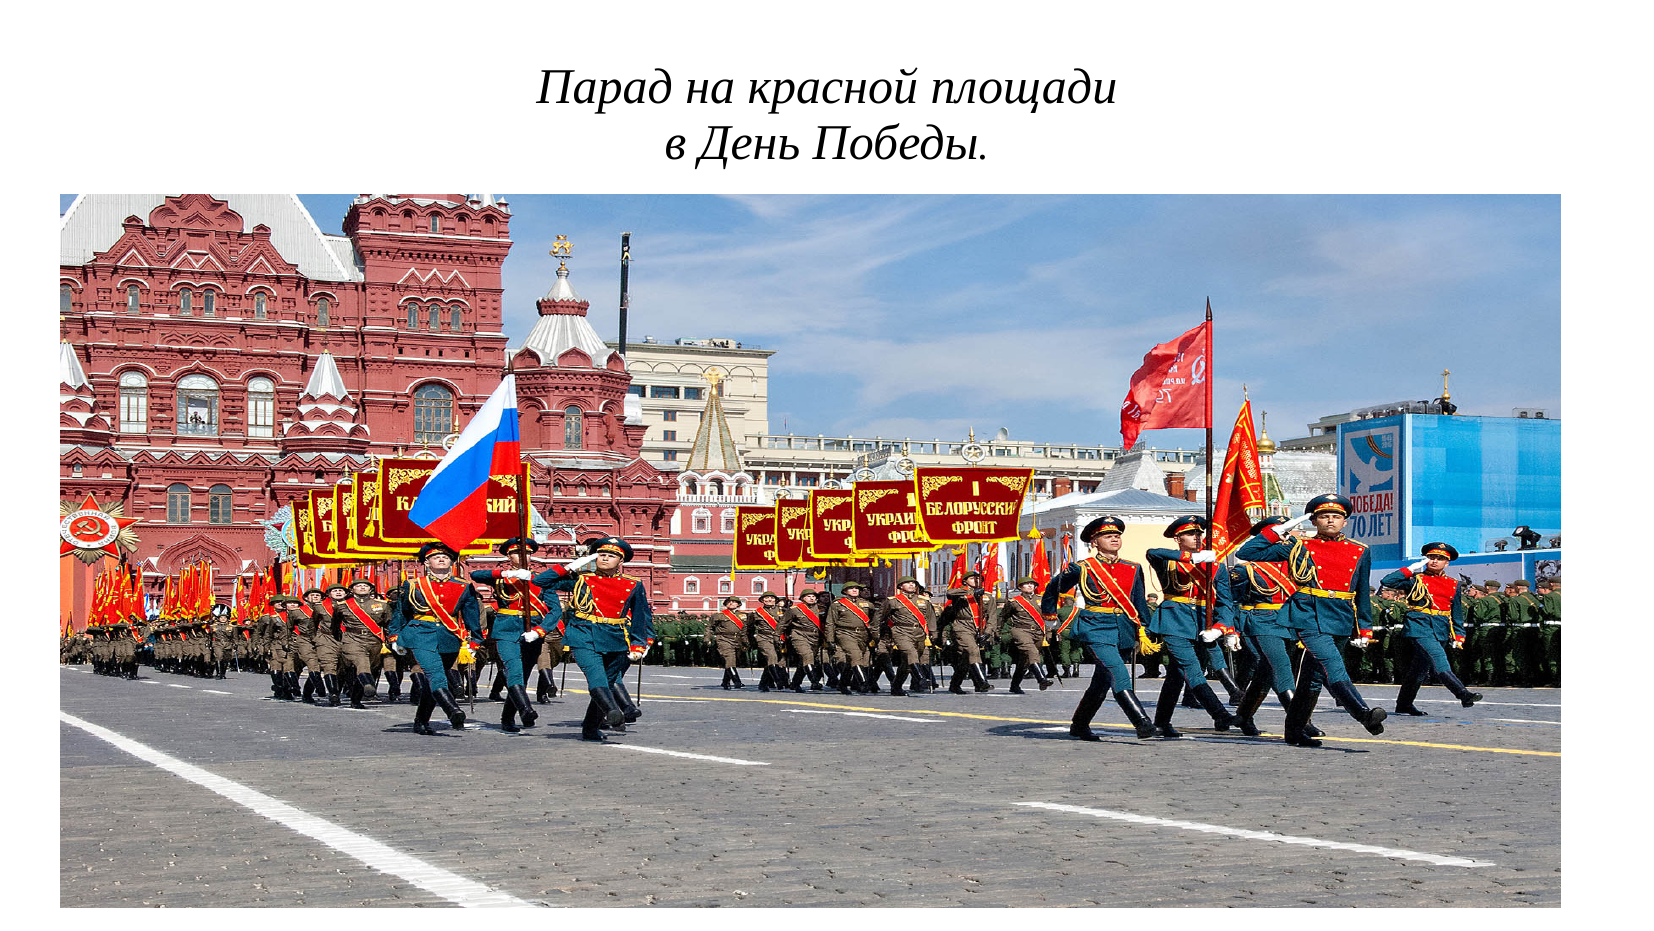

# Парад на красной площади в День Победы.